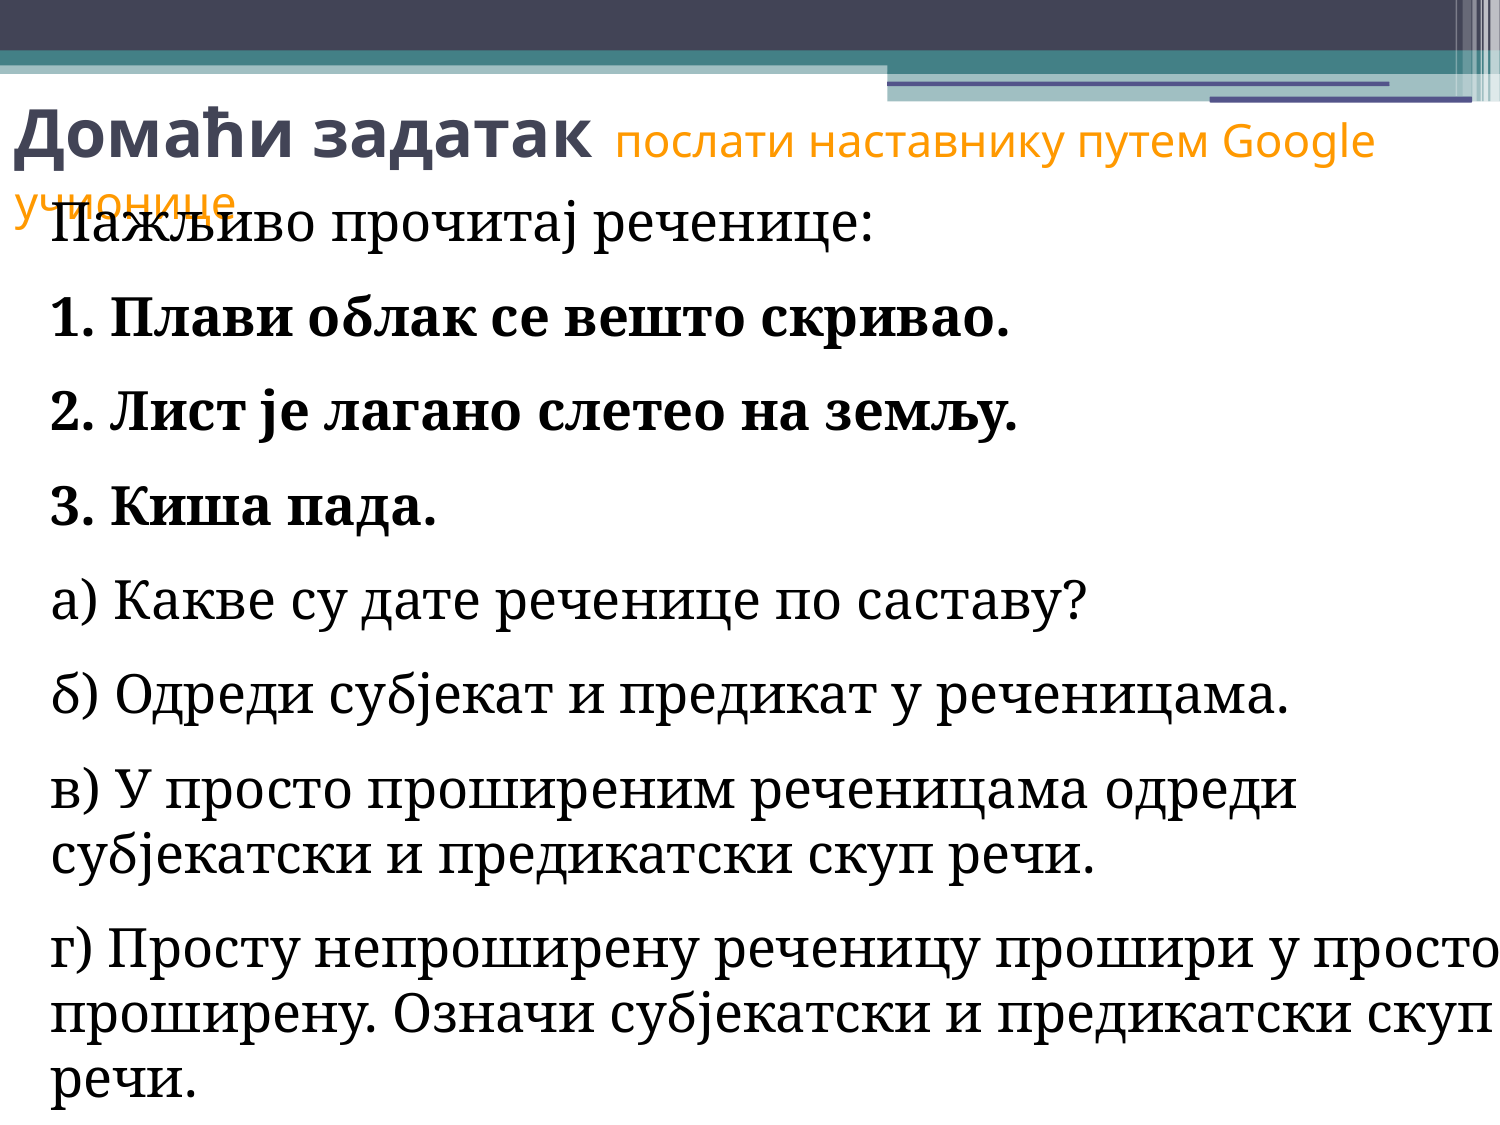

# Домаћи задатак послати наставнику путем Google учионице
Пажљиво прочитај реченице:
1. Плави облак се вешто скривао.
2. Лист је лагано слетео на земљу.
3. Киша пада.
а) Какве су дате реченице по саставу?
б) Одреди субјекат и предикат у реченицама.
в) У просто проширеним реченицама одреди субјекатски и предикатски скуп речи.
г) Просту непроширену реченицу прошири у просто проширену. Означи субјекатски и предикатски скуп речи.